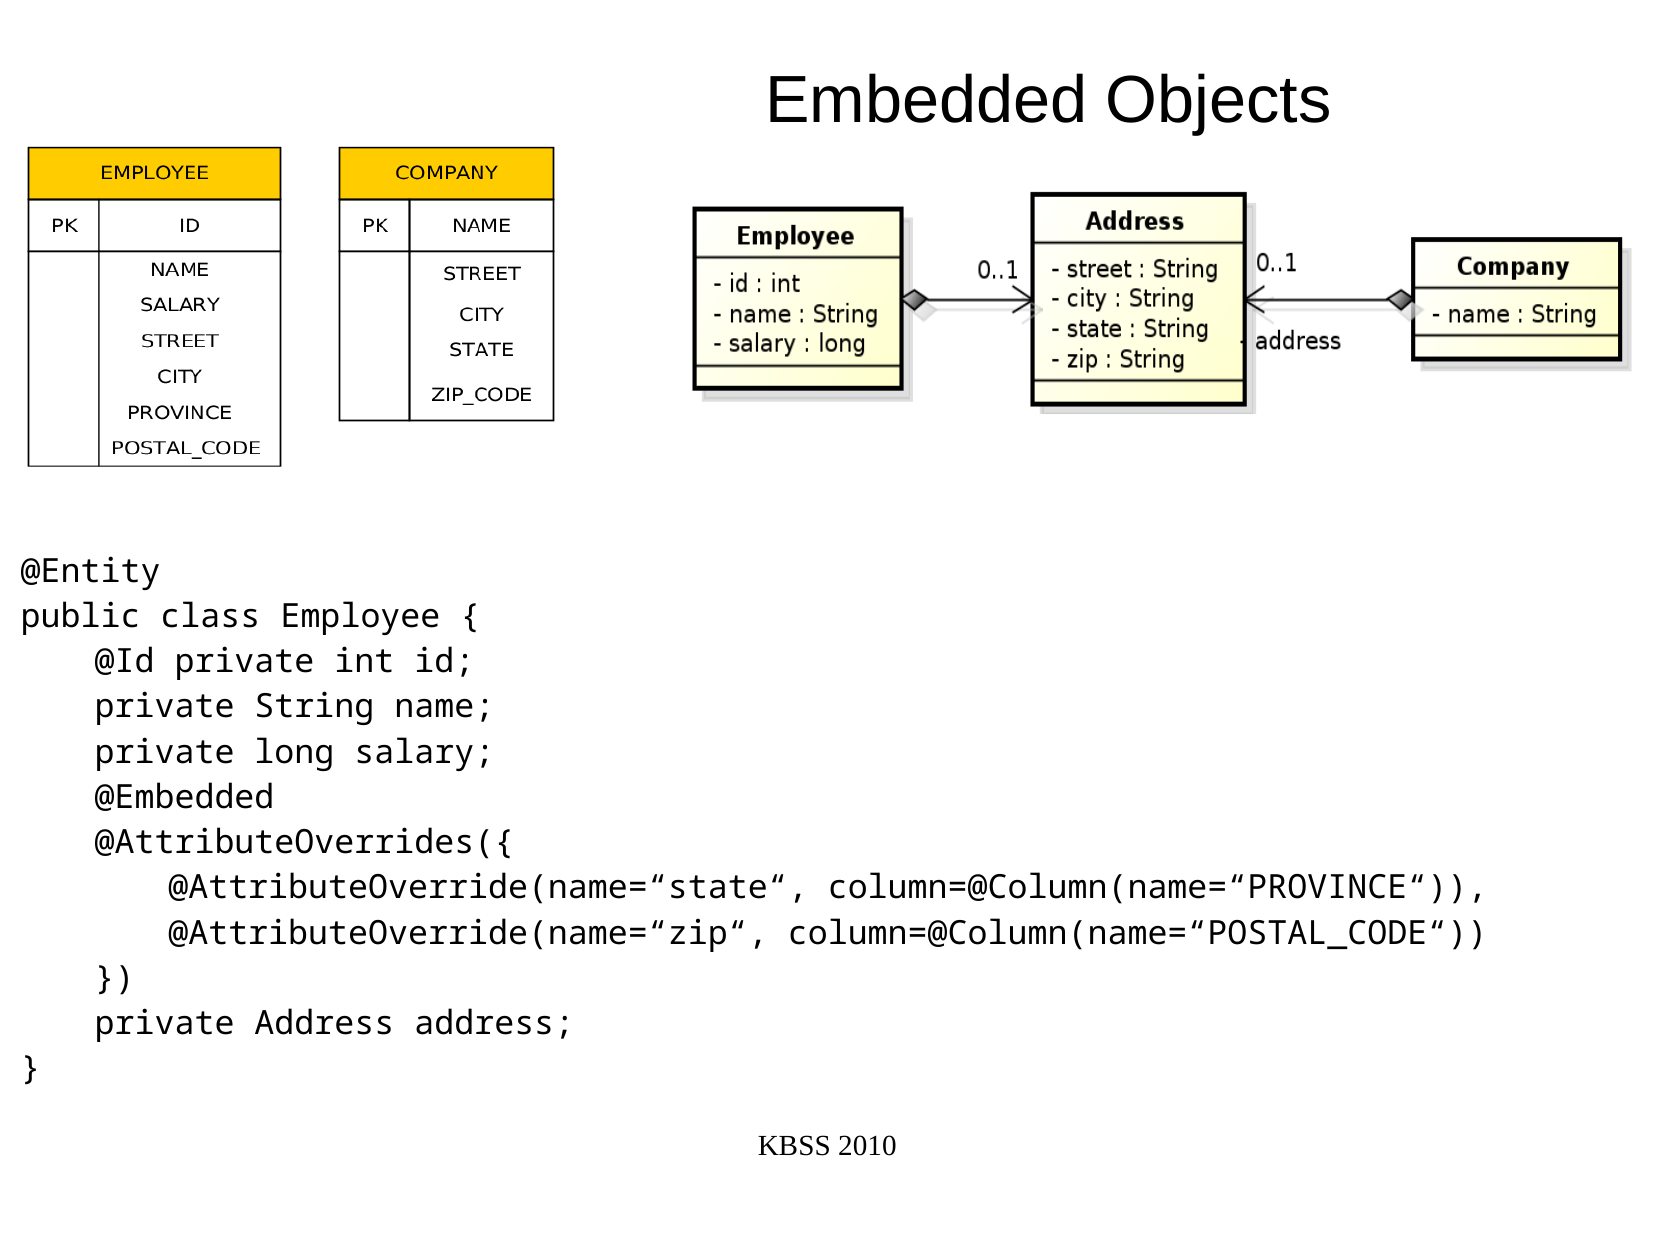

# Embedded Objects
@Entity
public class Employee {
	@Id private int id;
	private String name;
	private long salary;
	@Embedded
	@AttributeOverrides({
		@AttributeOverride(name=“state“, column=@Column(name=“PROVINCE“)),
		@AttributeOverride(name=“zip“, column=@Column(name=“POSTAL_CODE“))
	})
	private Address address;
}
KBSS 2010